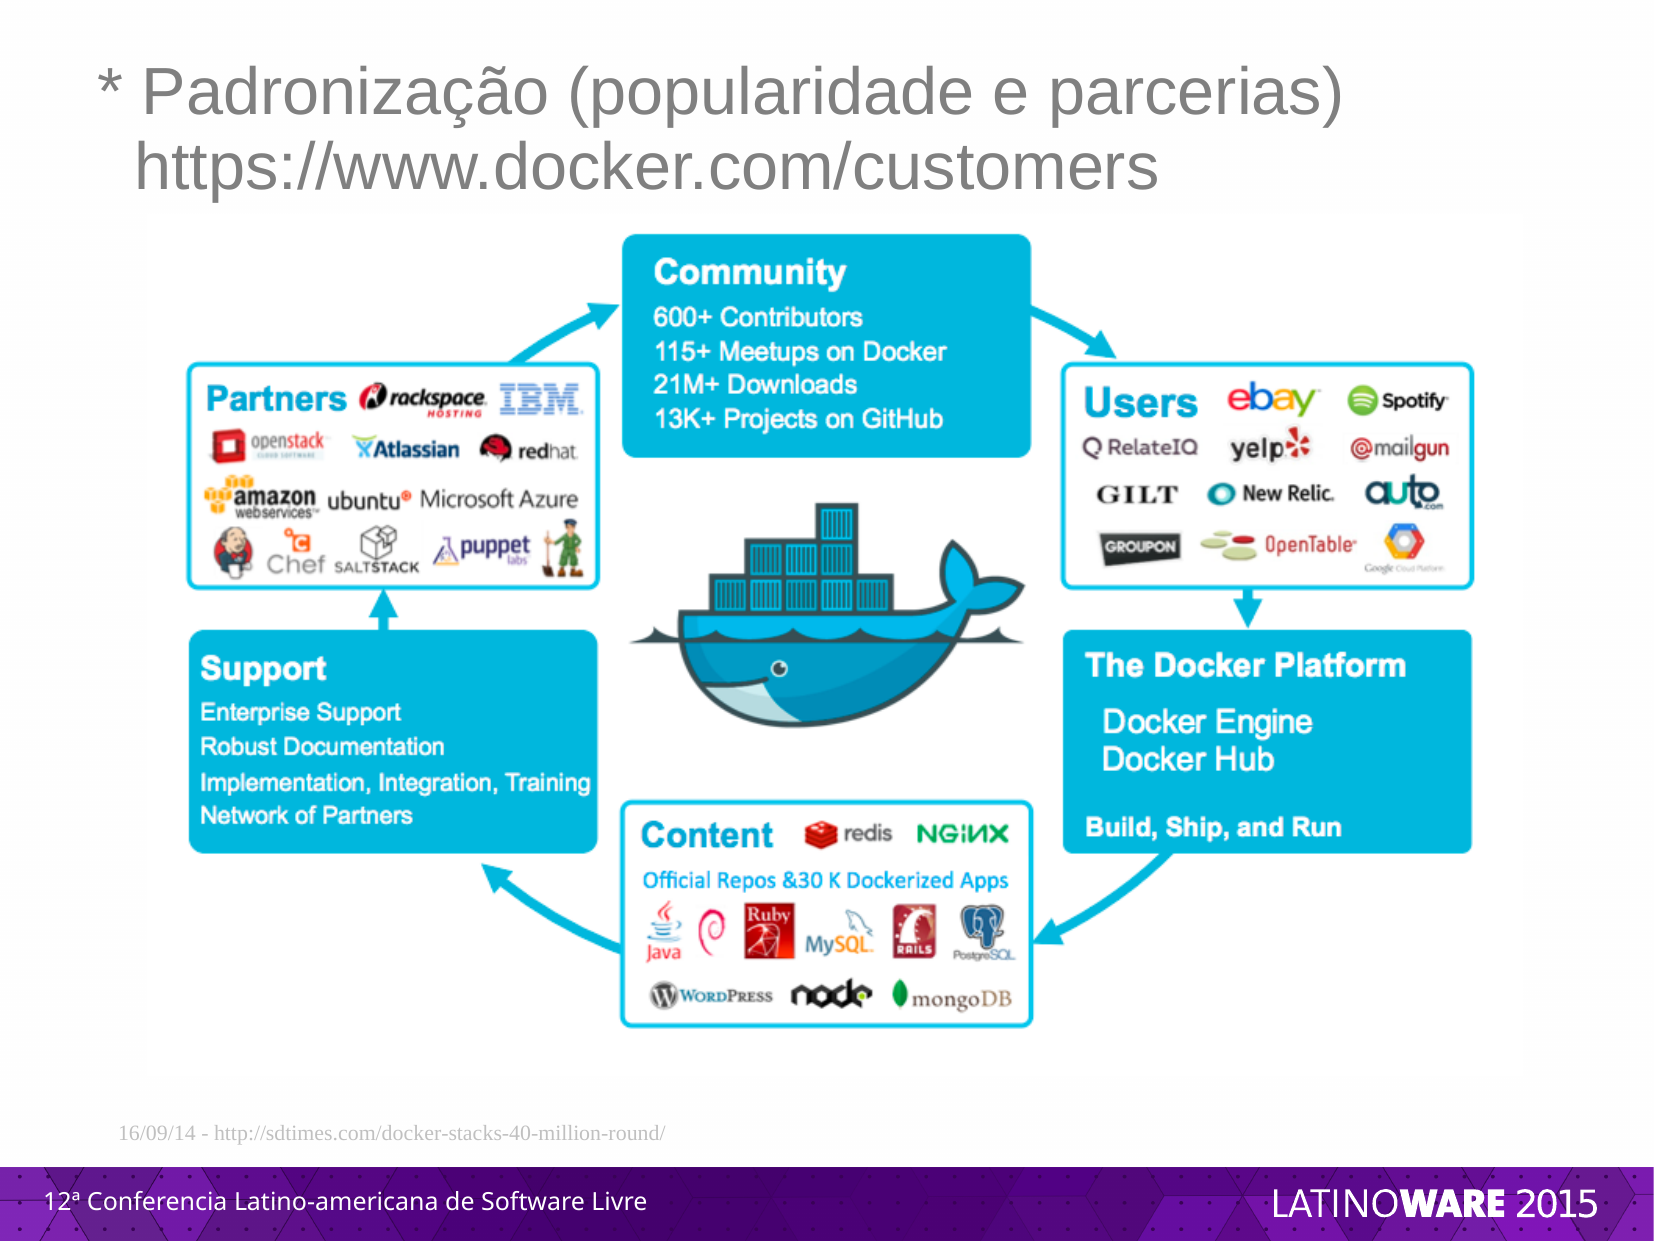

* Padronização (popularidade e parcerias)
 https://www.docker.com/customers
16/09/14 - http://sdtimes.com/docker-stacks-40-million-round/
12ª Conferencia Latino-americana de Software Livre